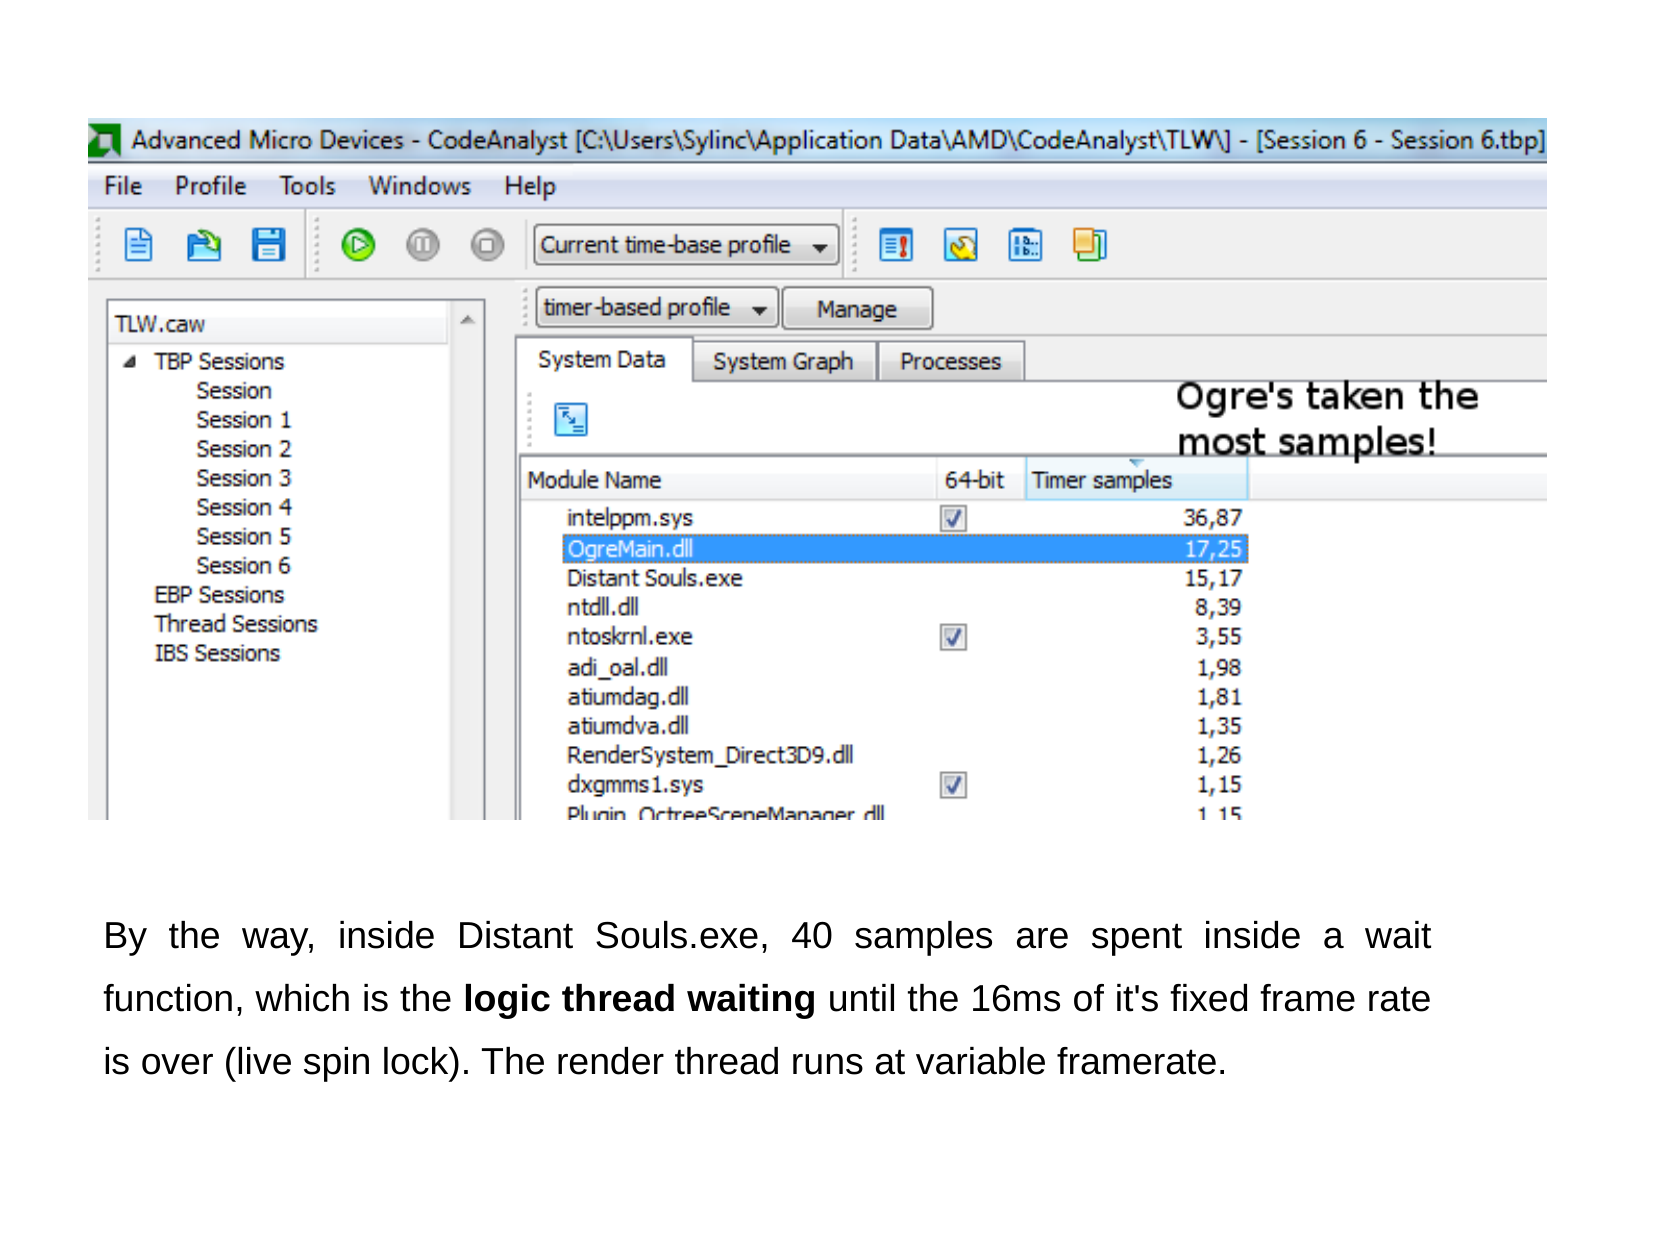

By the way, inside Distant Souls.exe, 40 samples are spent inside a wait function, which is the logic thread waiting until the 16ms of it's fixed frame rate is over (live spin lock). The render thread runs at variable framerate.